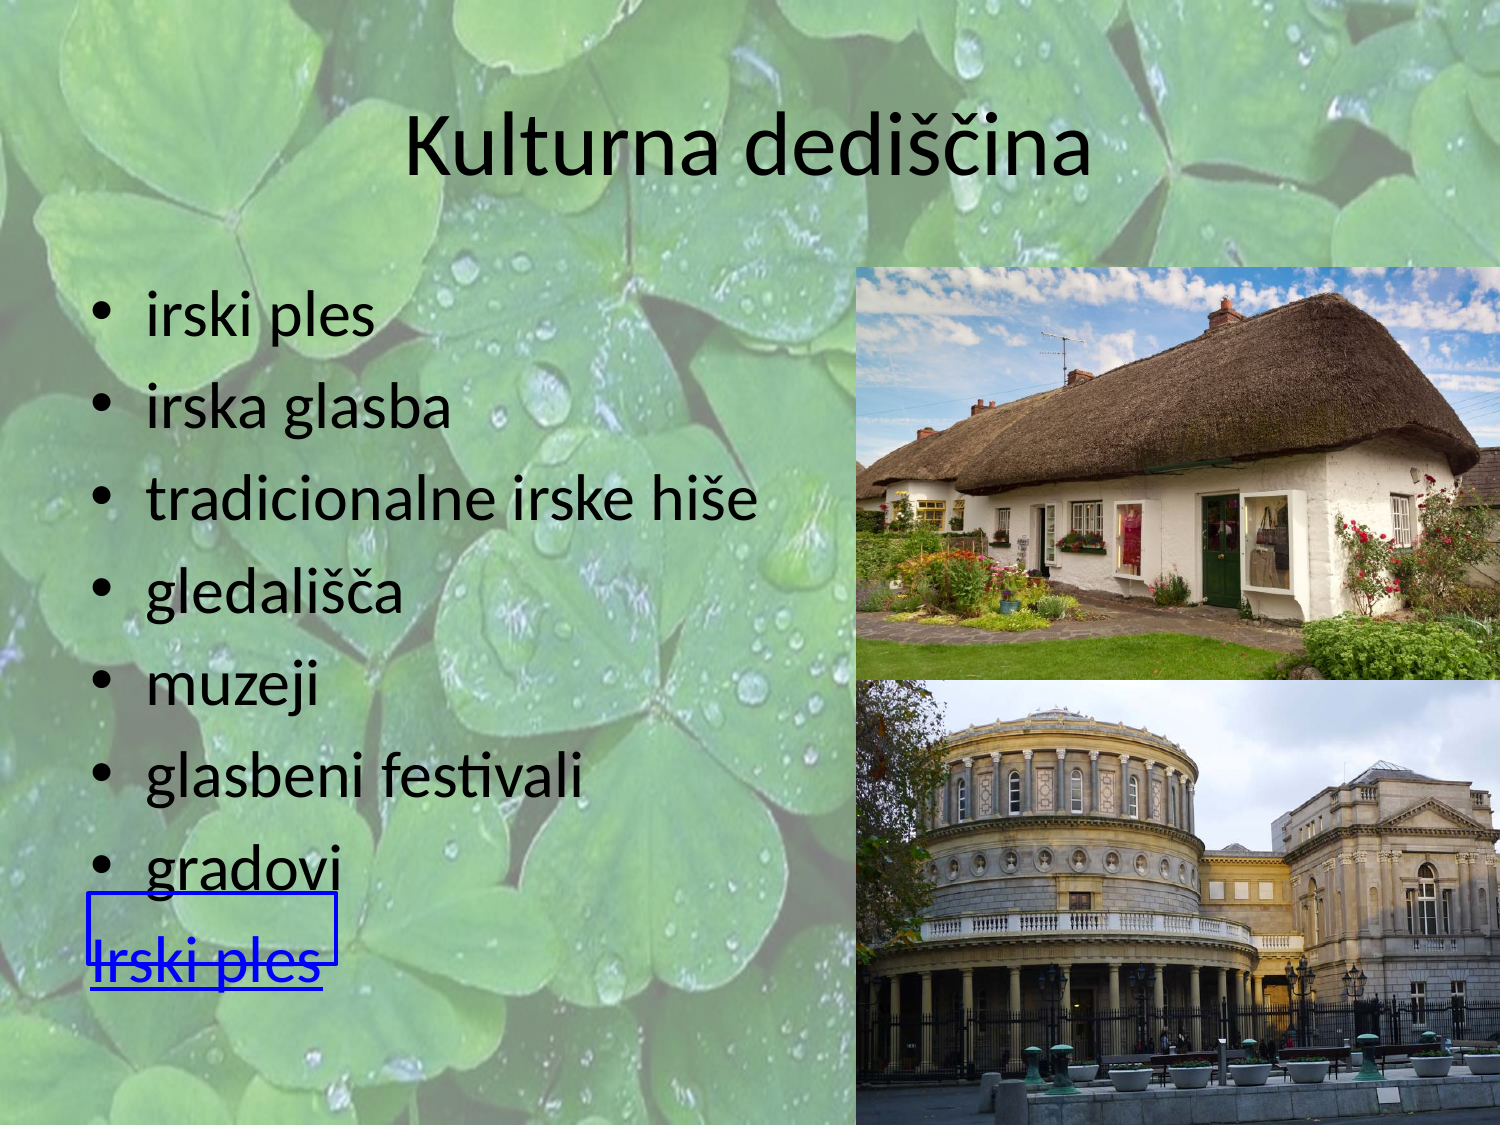

# Kulturna dediščina
irski ples
irska glasba
tradicionalne irske hiše
gledališča
muzeji
glasbeni festivali
gradovi
Irski ples